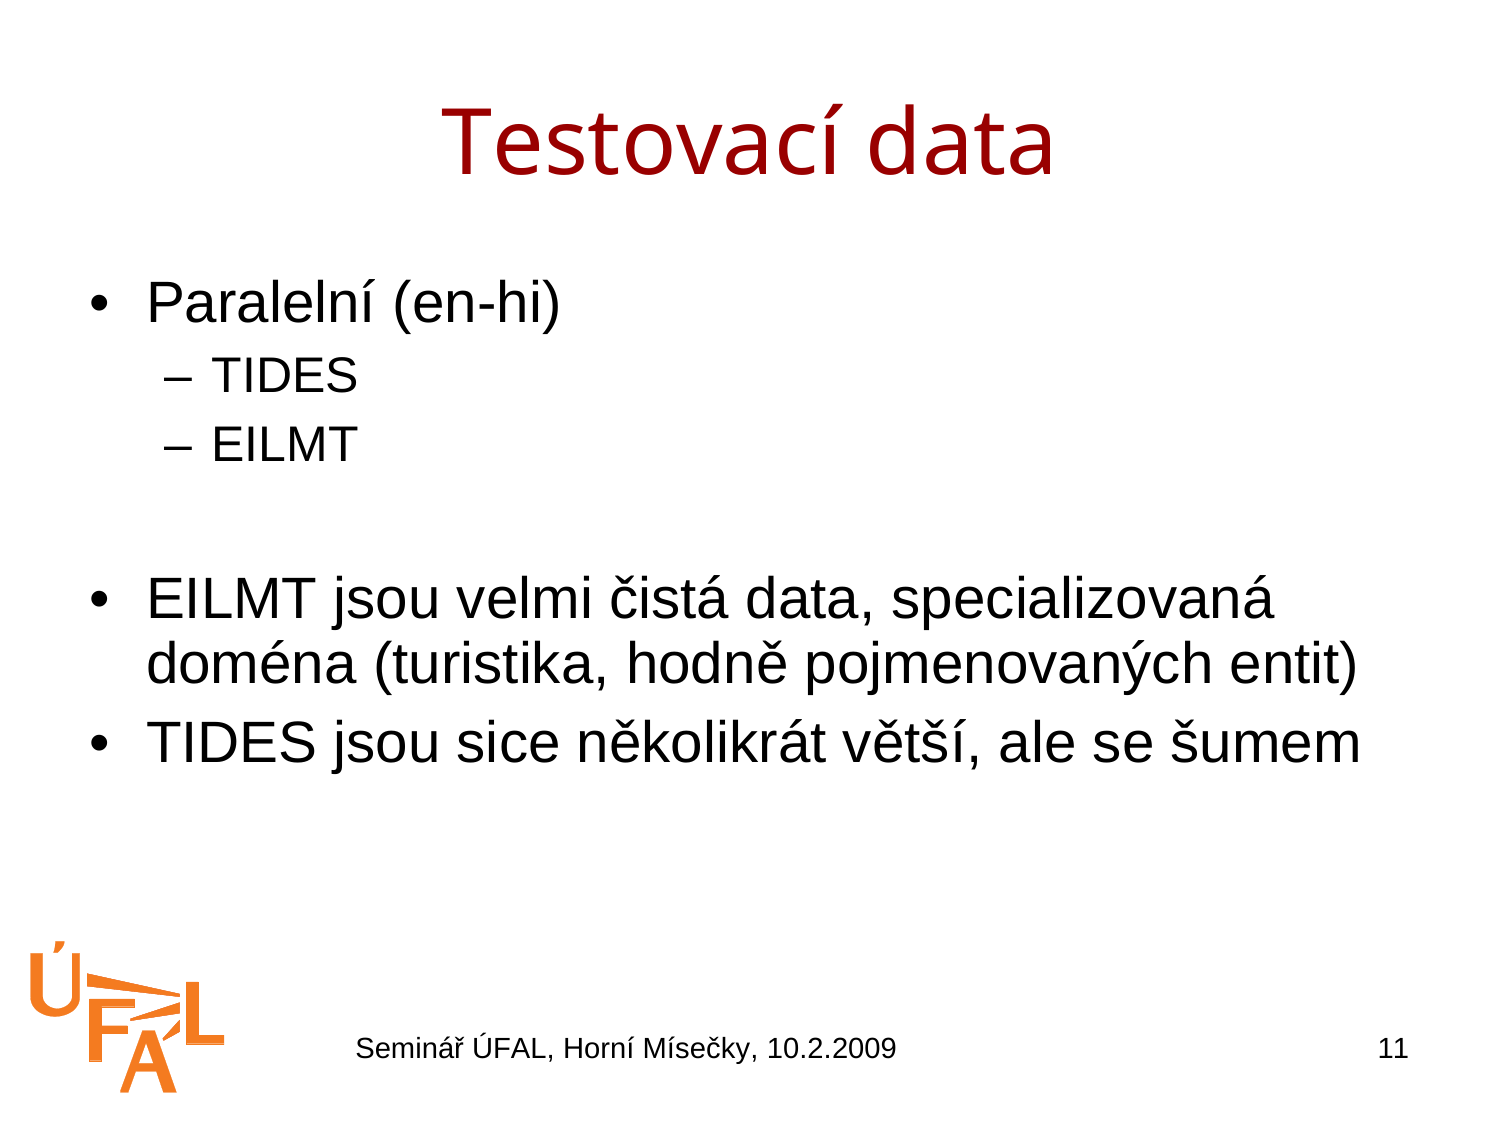

# Testovací data
Paralelní (en-hi)
TIDES
EILMT
EILMT jsou velmi čistá data, specializovaná doména (turistika, hodně pojmenovaných entit)
TIDES jsou sice několikrát větší, ale se šumem
Seminář ÚFAL, Horní Mísečky, 10.2.2009
11